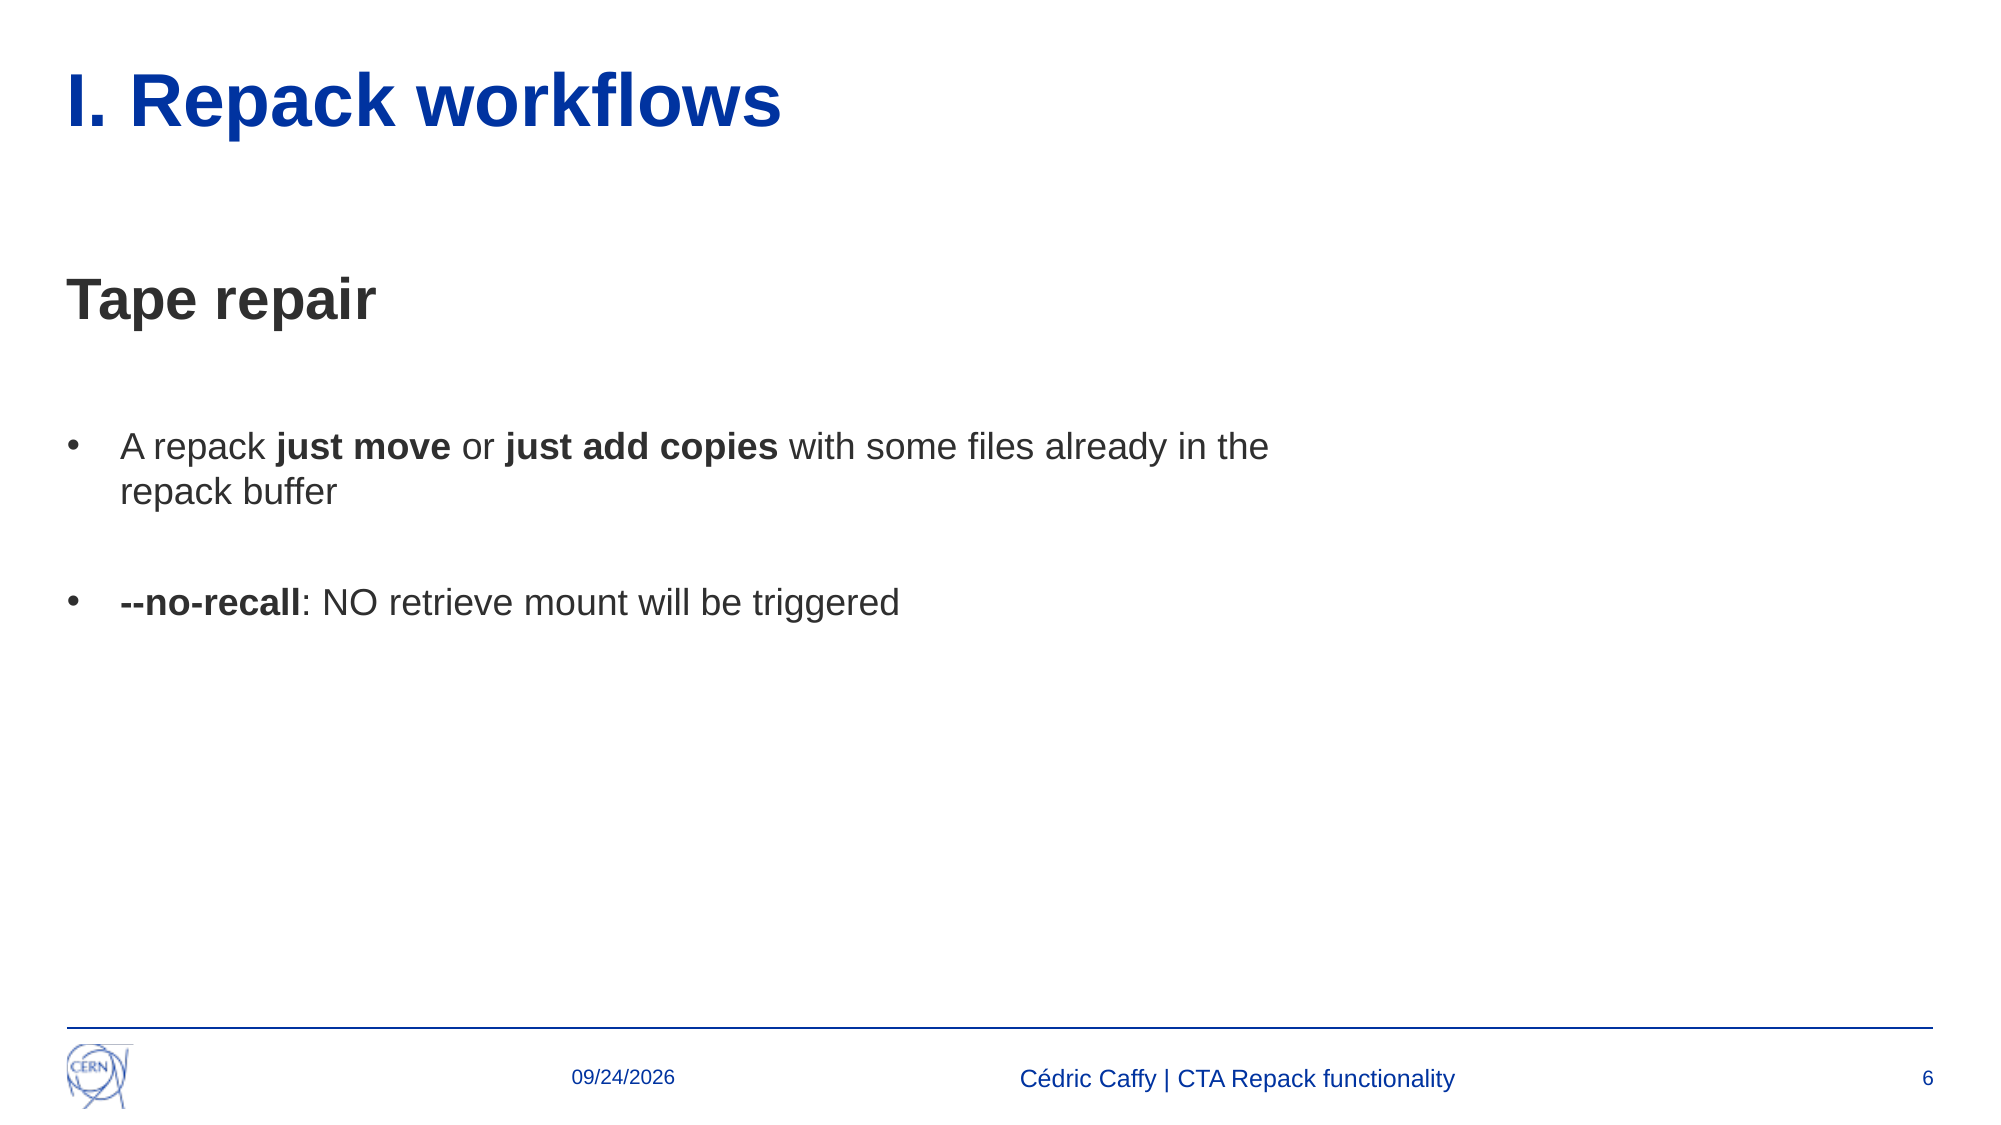

I. Repack workflows
# Tape repair
A repack just move or just add copies with some files already in the repack buffer
--no-recall: NO retrieve mount will be triggered
Cédric Caffy | CTA Repack functionality